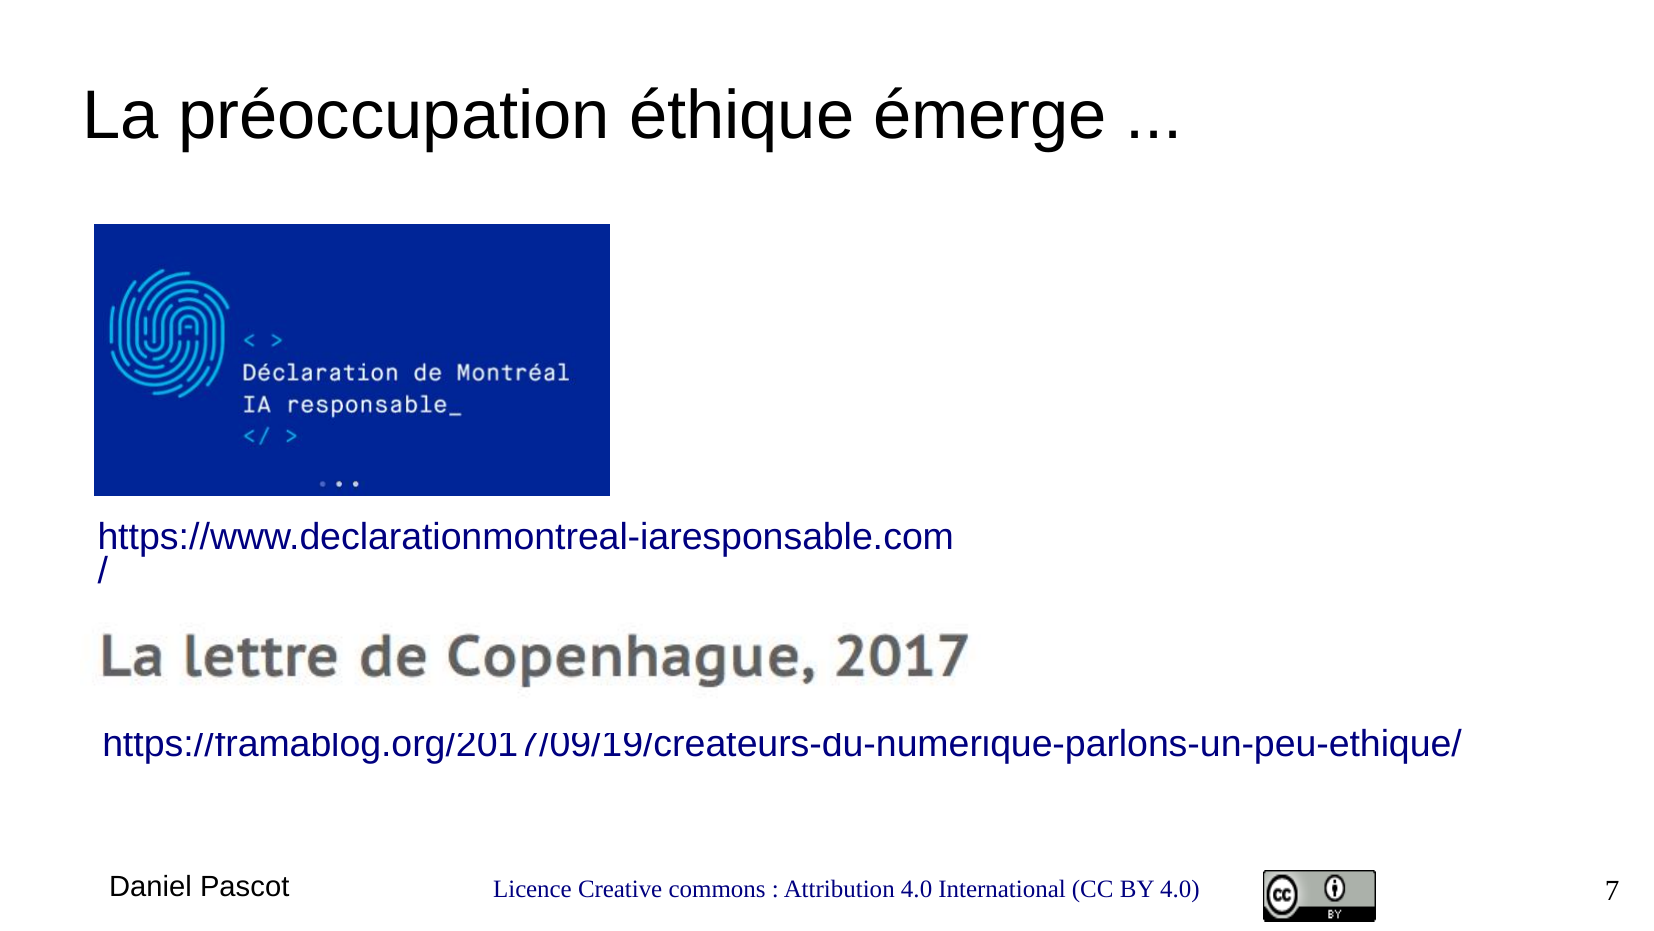

# La préoccupation éthique émerge ...
https://www.declarationmontreal-iaresponsable.com/
https://framablog.org/2017/09/19/createurs-du-numerique-parlons-un-peu-ethique/
7